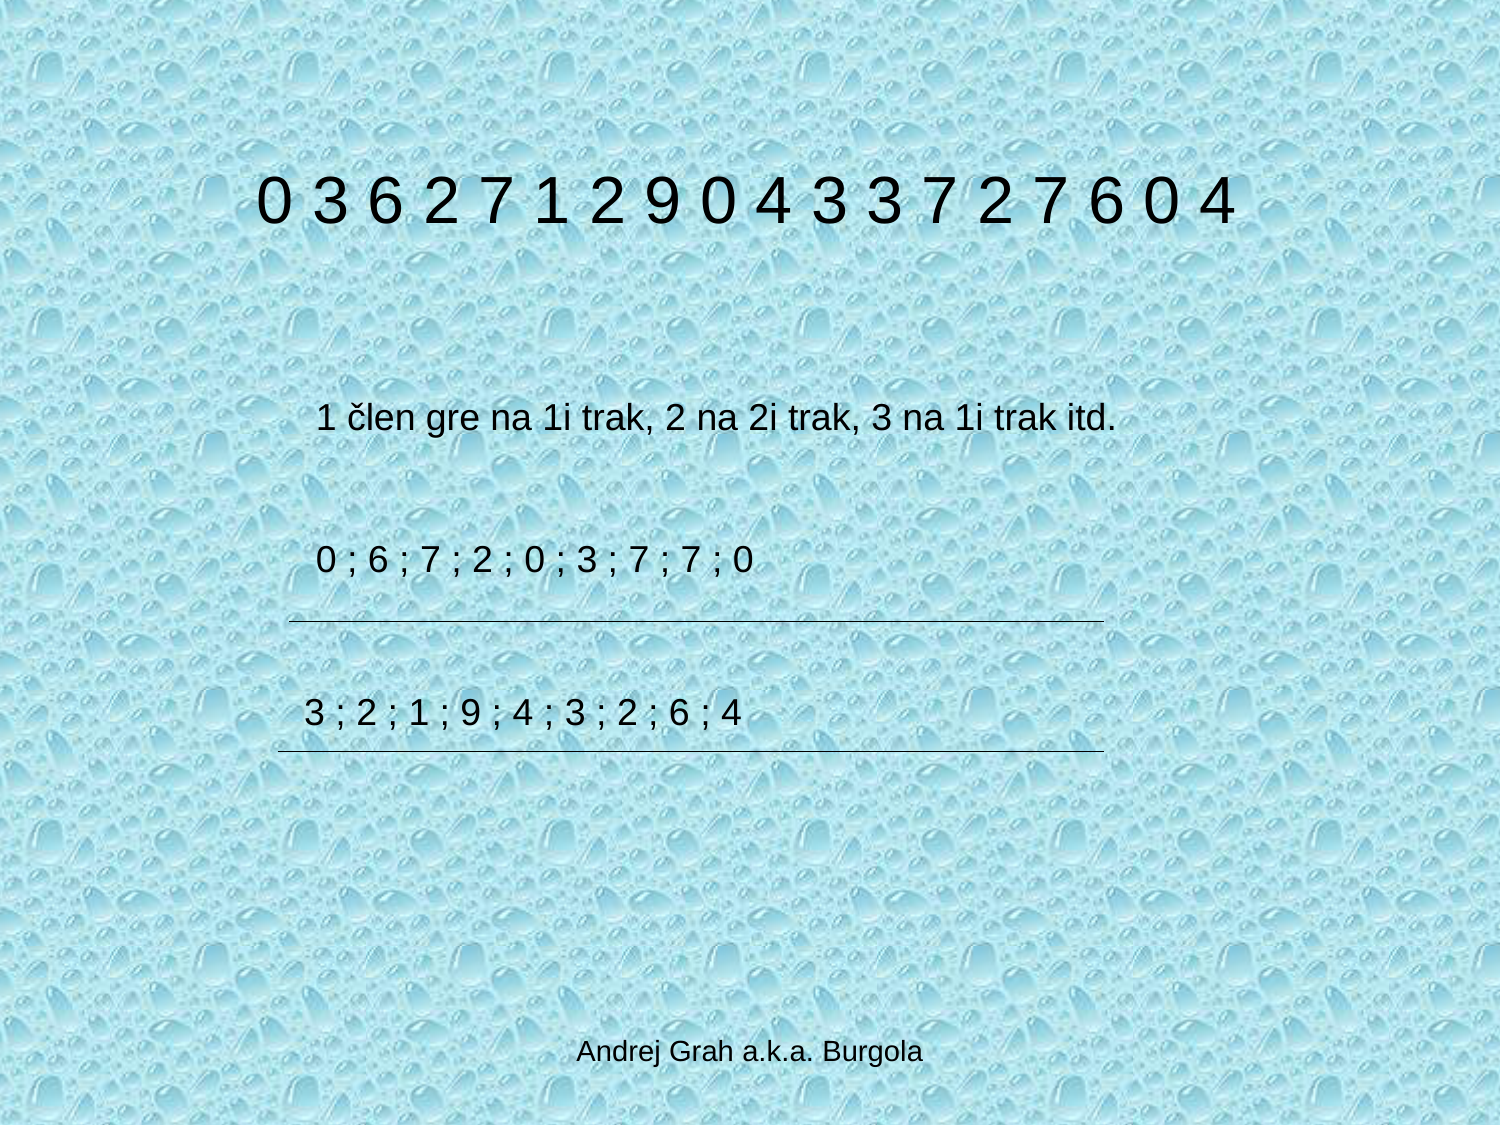

0 3 6 2 7 1 2 9 0 4 3 3 7 2 7 6 0 4
1 člen gre na 1i trak, 2 na 2i trak, 3 na 1i trak itd.
0 ; 6 ; 7 ; 2 ; 0 ; 3 ; 7 ; 7 ; 0
3 ; 2 ; 1 ; 9 ; 4 ; 3 ; 2 ; 6 ; 4
Andrej Grah a.k.a. Burgola